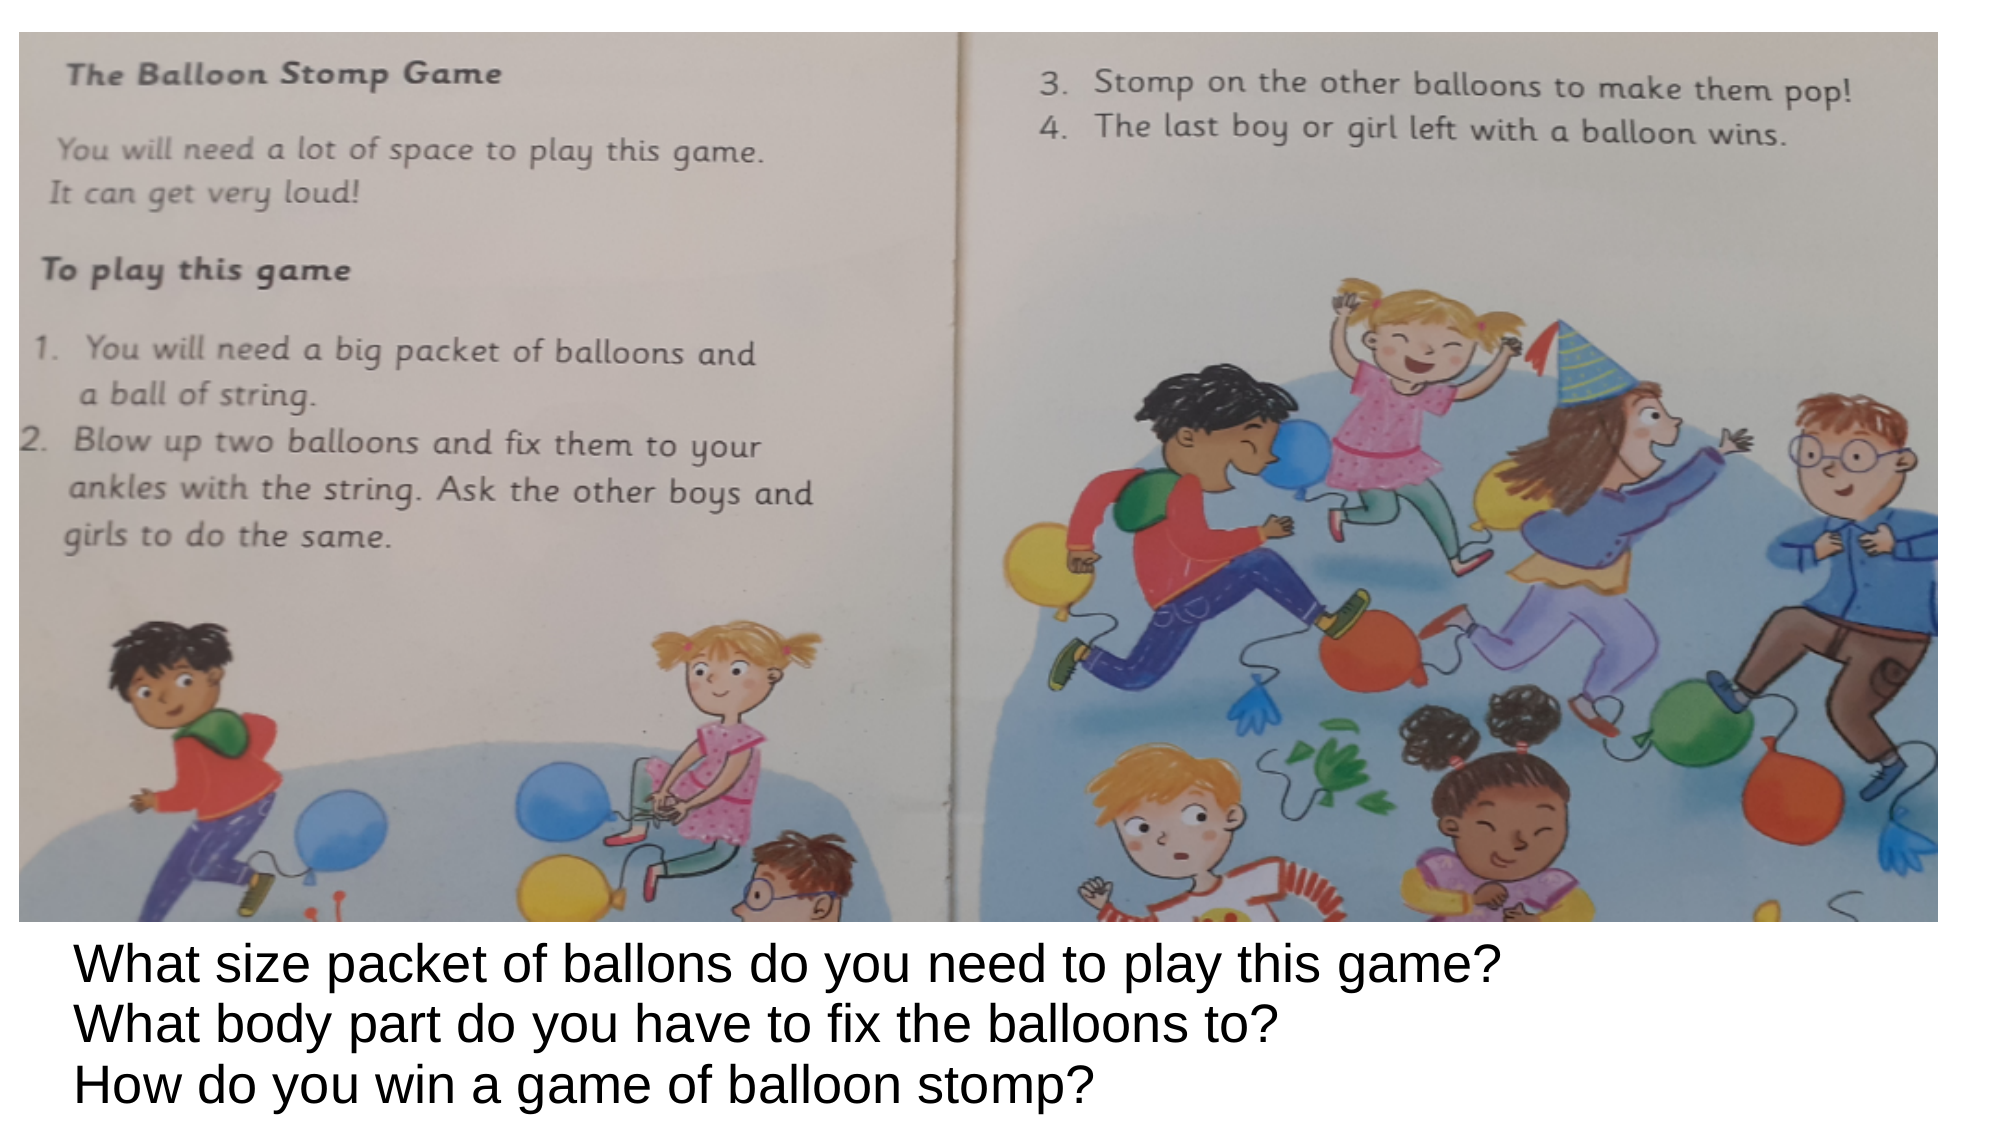

What size packet of ballons do you need to play this game?
What body part do you have to fix the balloons to?
How do you win a game of balloon stomp?